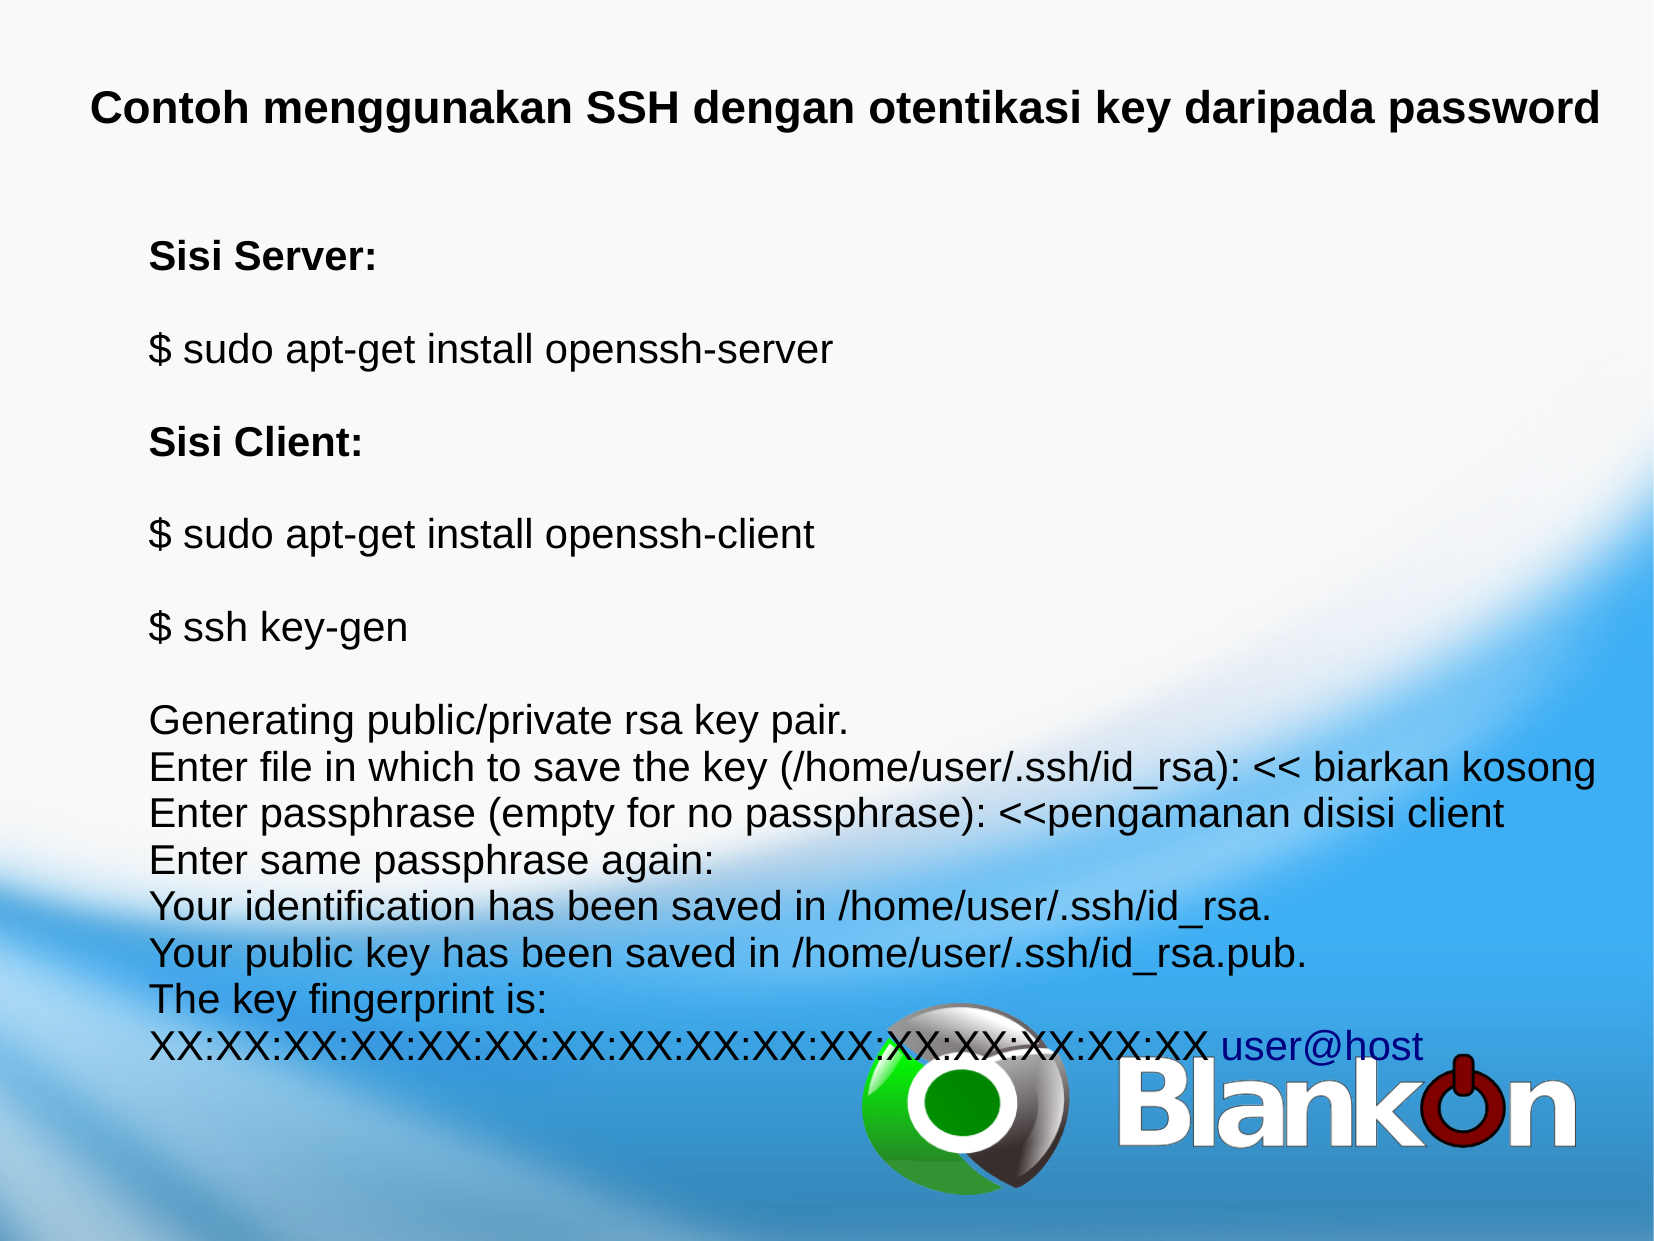

Contoh menggunakan SSH dengan otentikasi key daripada password
Sisi Server:
$ sudo apt-get install openssh-server
Sisi Client:
$ sudo apt-get install openssh-client
$ ssh key-gen
Generating public/private rsa key pair.
Enter file in which to save the key (/home/user/.ssh/id_rsa): << biarkan kosong
Enter passphrase (empty for no passphrase): <<pengamanan disisi client
Enter same passphrase again:
Your identification has been saved in /home/user/.ssh/id_rsa.
Your public key has been saved in /home/user/.ssh/id_rsa.pub.
The key fingerprint is:
XX:XX:XX:XX:XX:XX:XX:XX:XX:XX:XX:XX:XX:XX:XX:XX user@host